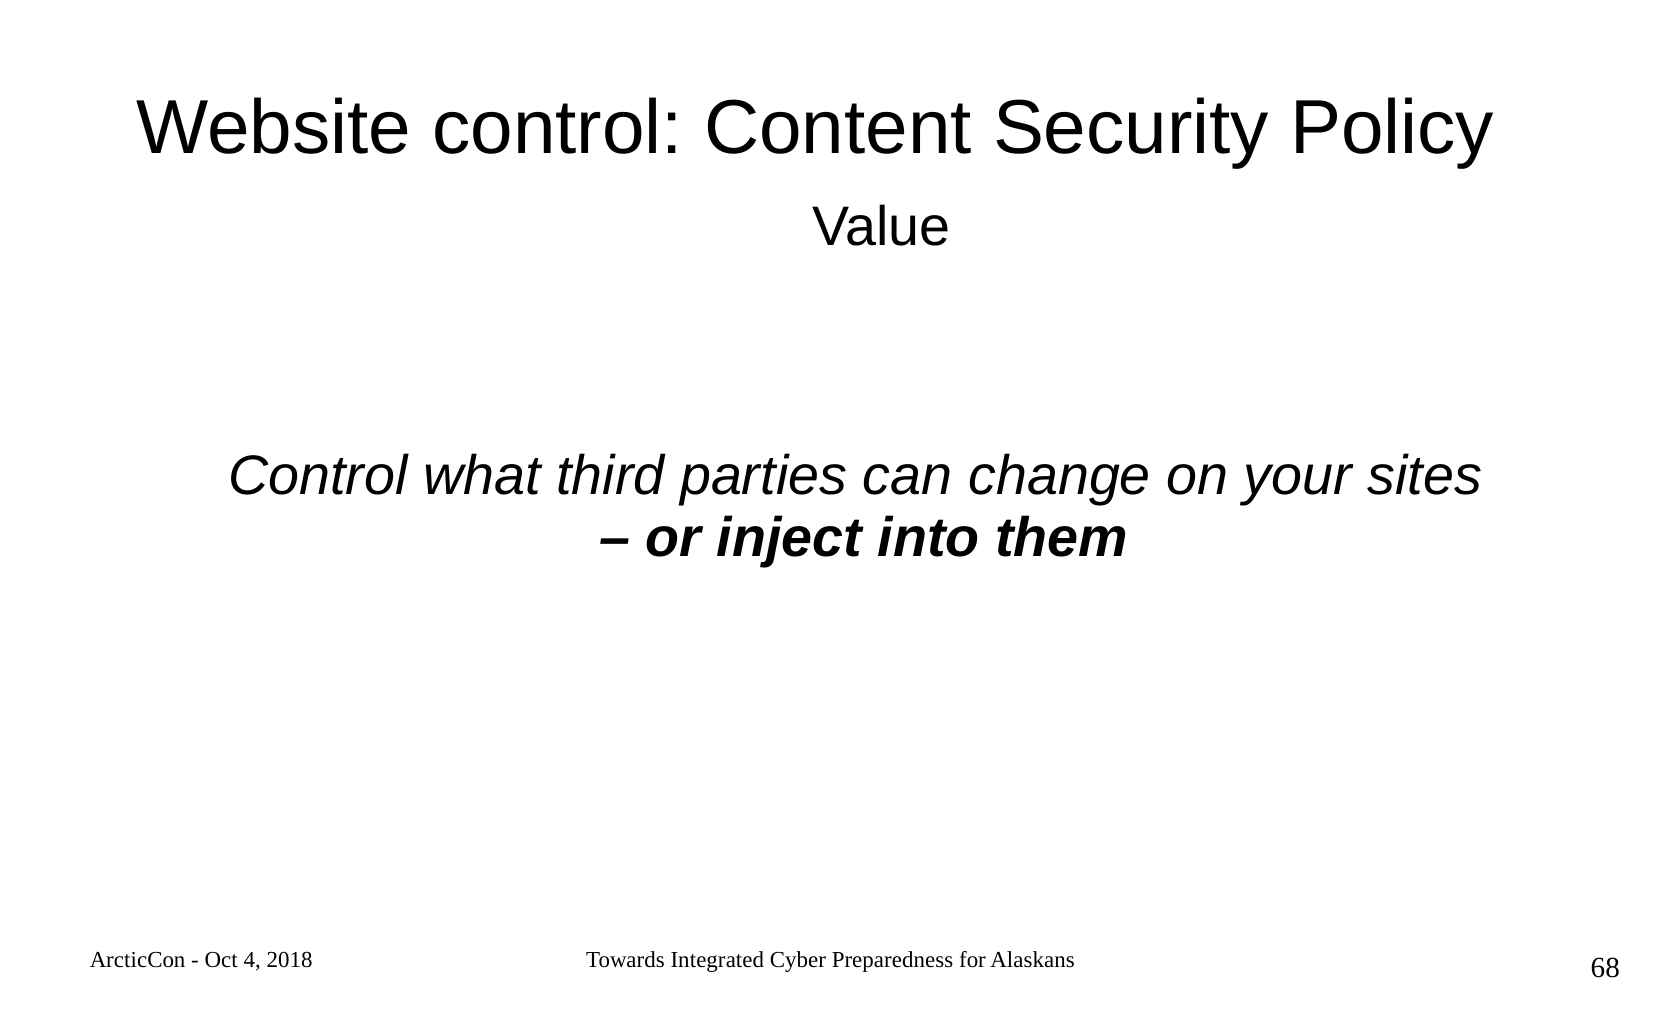

# Website control: Content Security Policy
Value
Control what third parties can change on your sites
– or inject into them